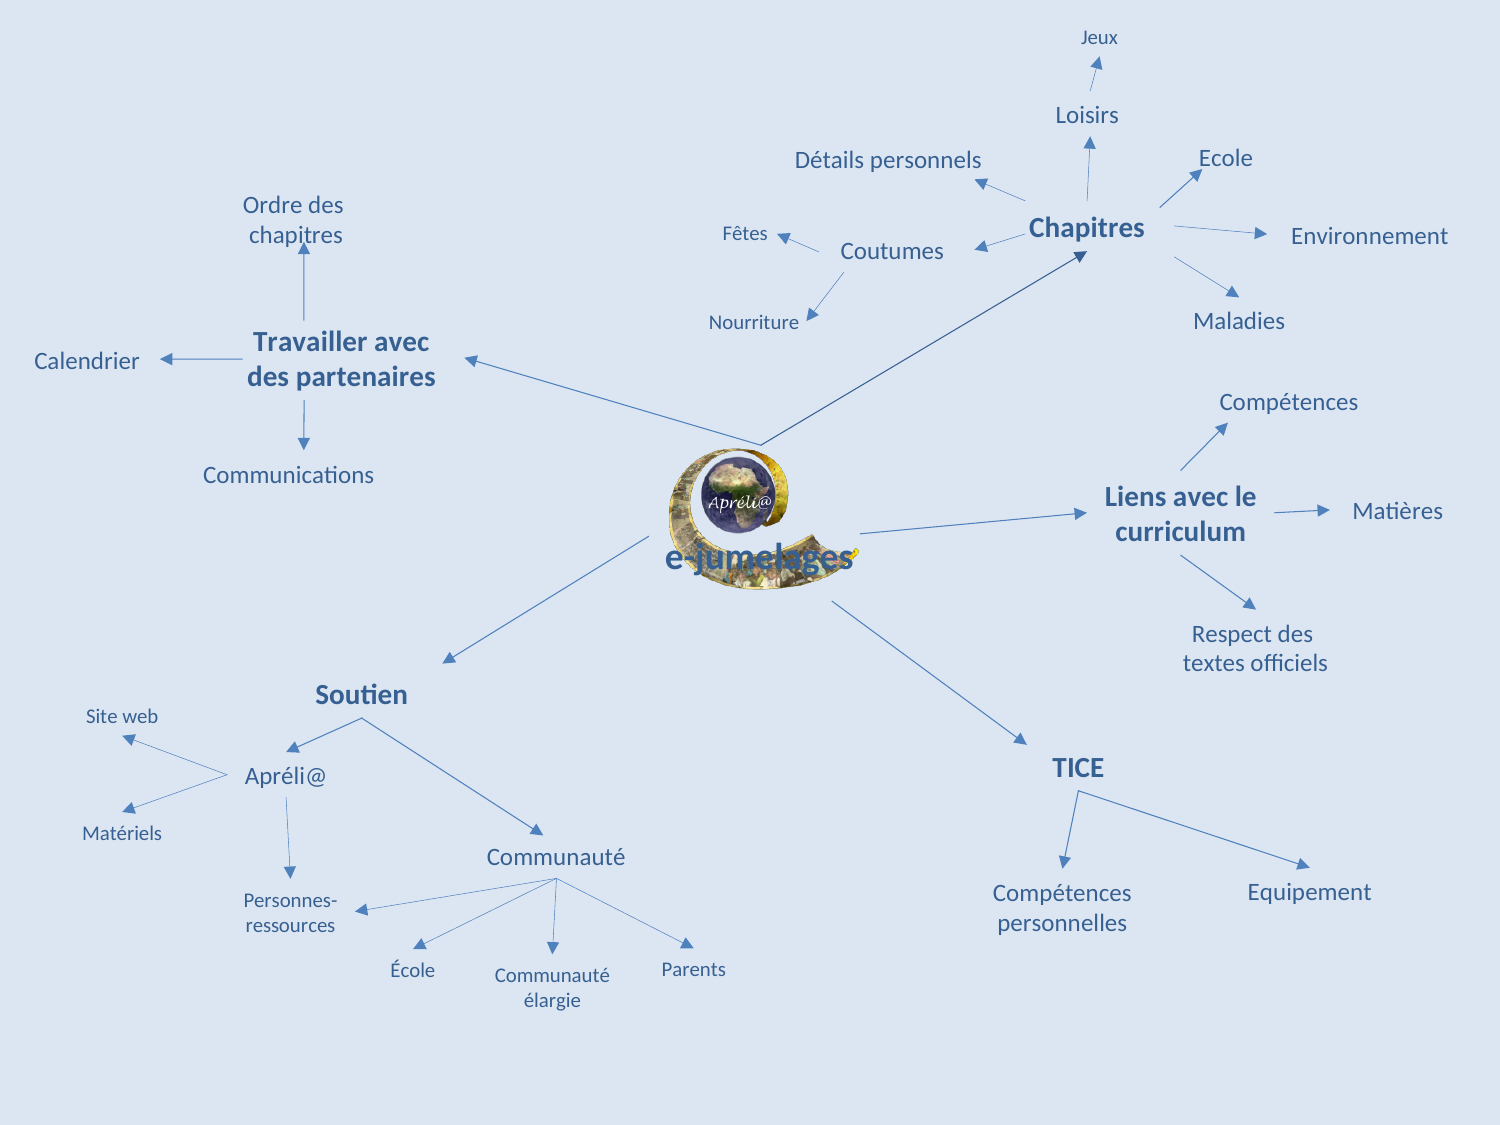

Jeux
Loisirs
Ecole
Détails personnels
Ordre des
chapitres
Chapitres
Environnement
Fêtes
Coutumes
Maladies
Nourriture
Travailler avec
des partenaires
Calendrier
Compétences
Communications
Liens avec le
curriculum
Matières
e-jumelages
Respect des
textes officiels
Soutien
Site web
TICE
Apréli@
Matériels
Communauté
Equipement
Compétences personnelles
Personnes-ressources
Parents
École
Communauté élargie